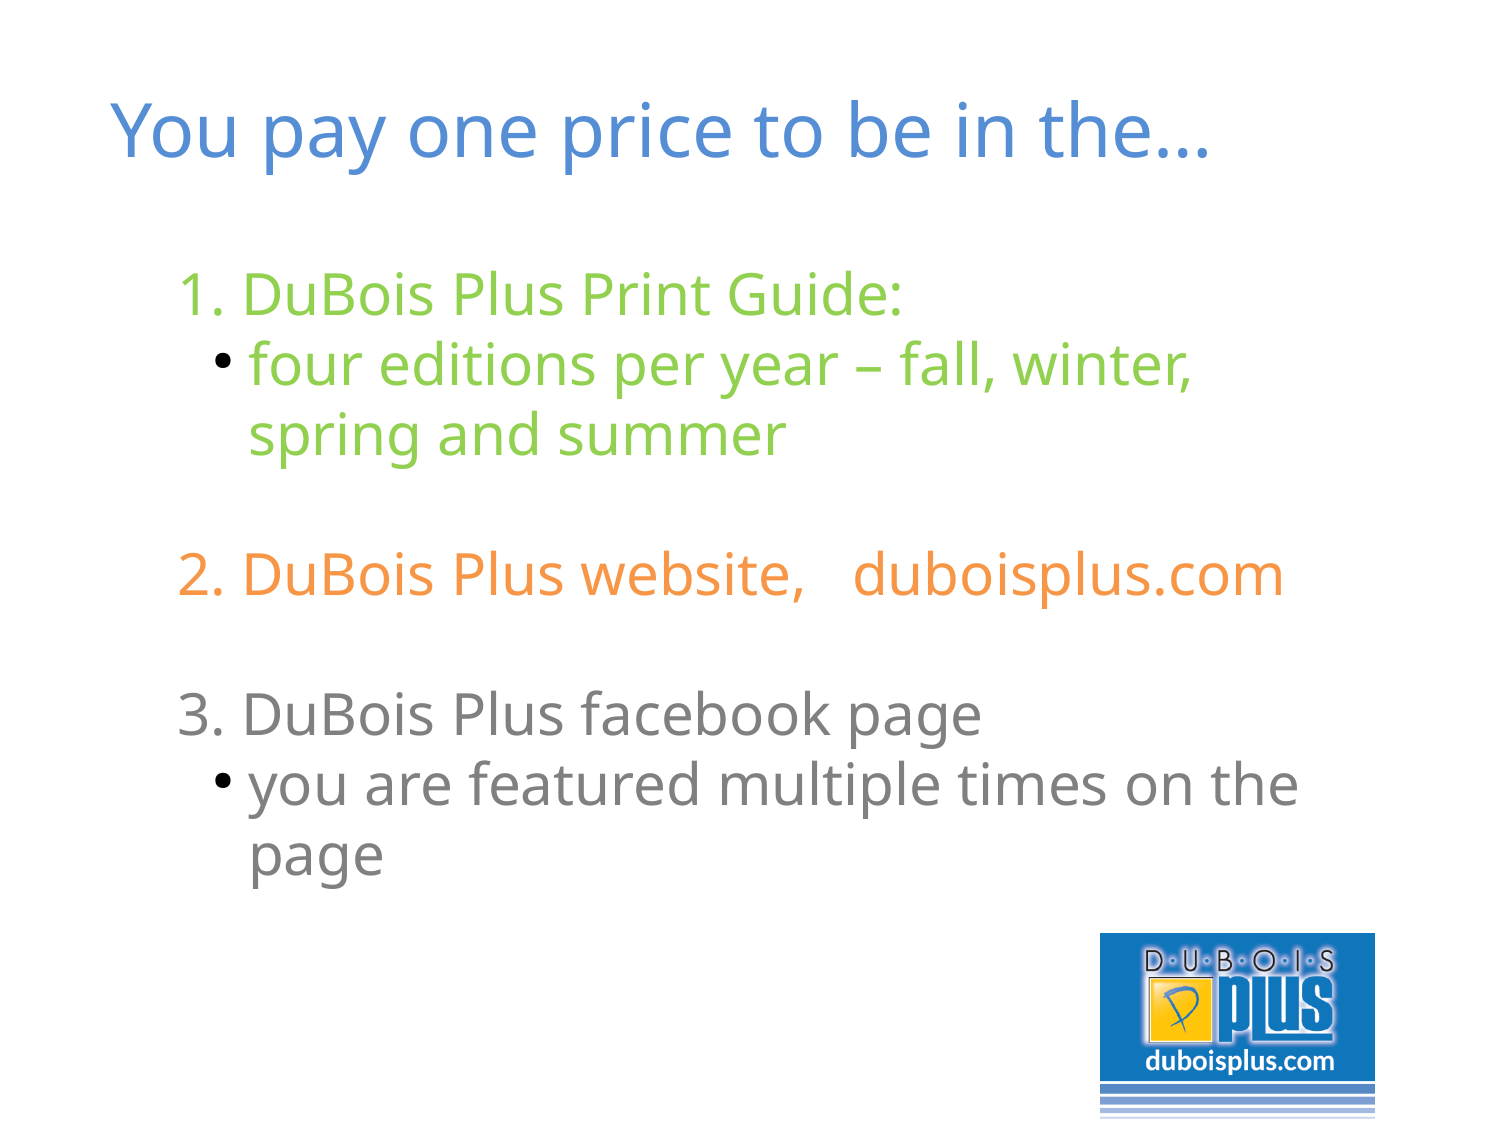

# You pay one price to be in the…
1. DuBois Plus Print Guide:
four editions per year – fall, winter, spring and summer
2. DuBois Plus website, 	duboisplus.com
3. DuBois Plus facebook page
you are featured multiple times on the page